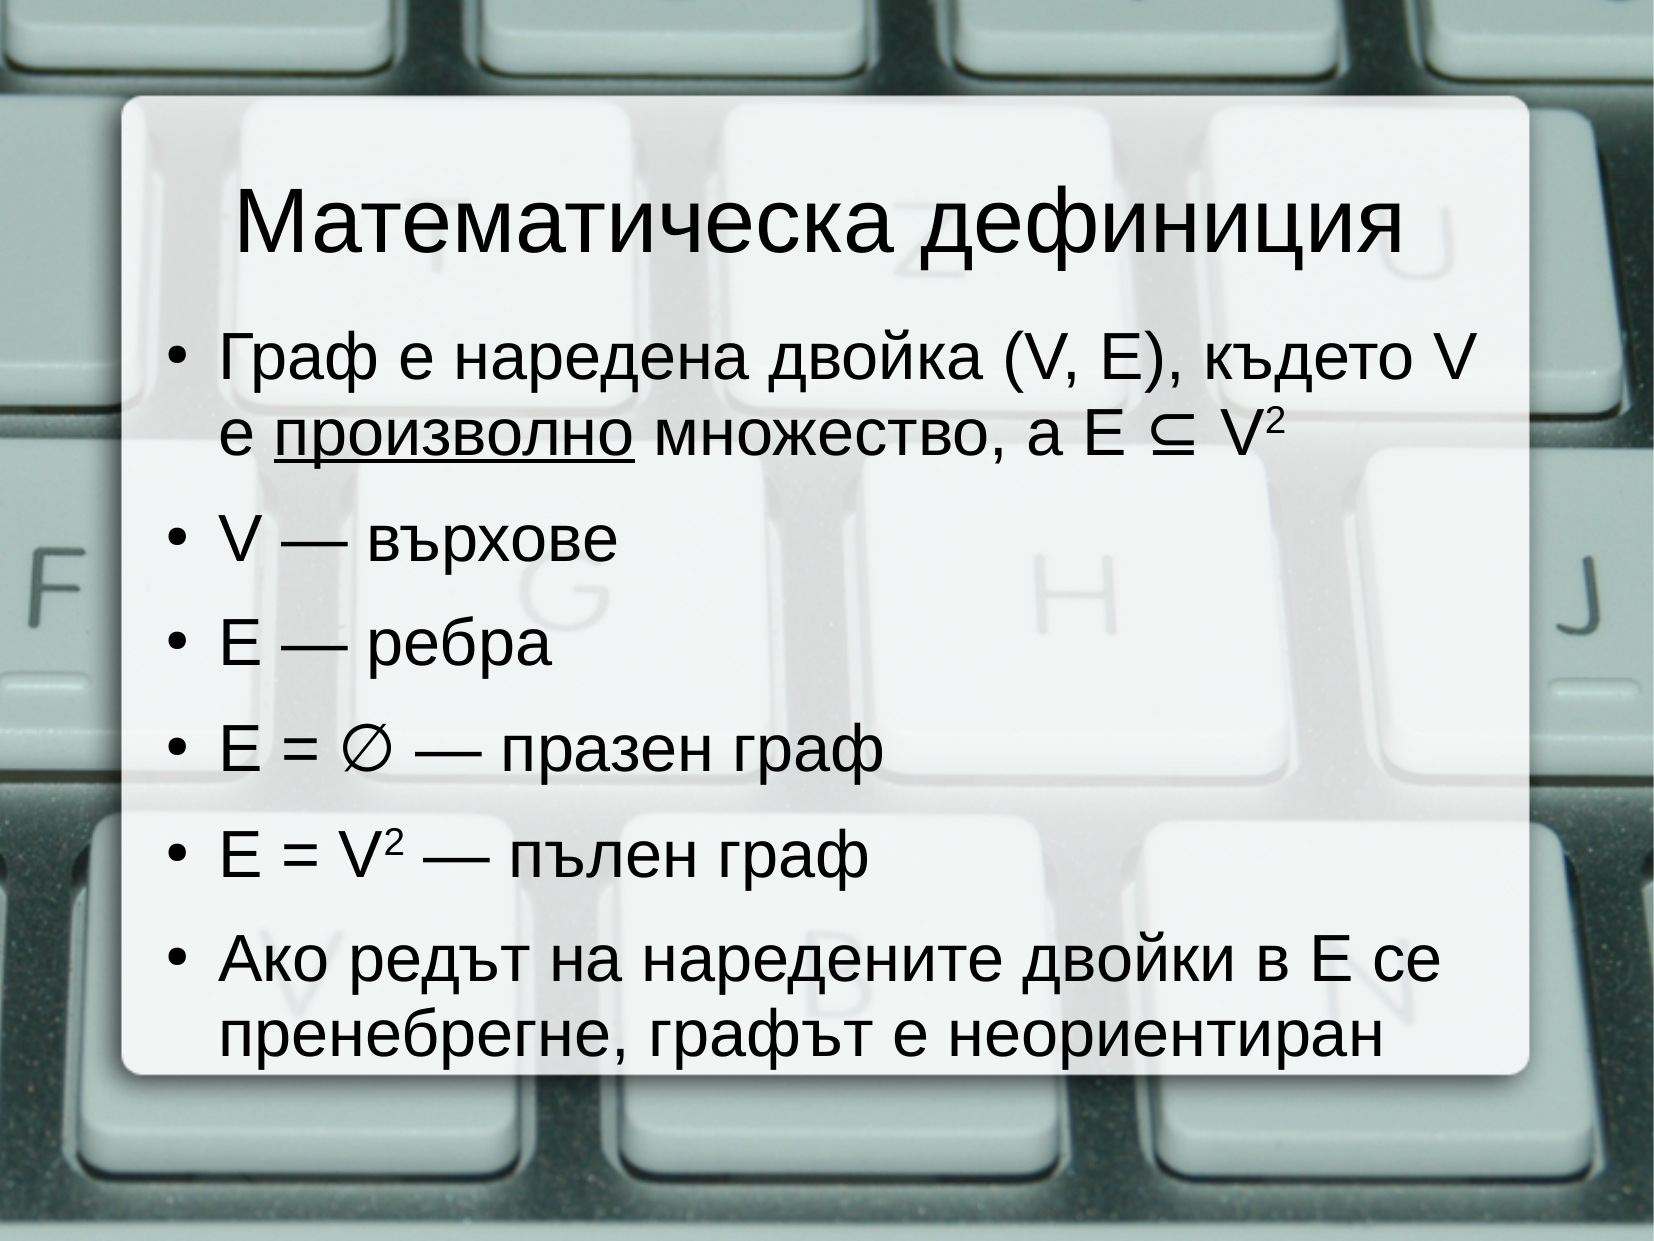

# Математическа дефиниция
Граф e наредена двойка (V, E), където V е произволно множество, а E ⊆ V2
V — върхове
Е — ребра
Е = ∅ — празен граф
E = V2 — пълен граф
Ако редът на наредените двойки в E се пренебрегне, графът е неориентиран